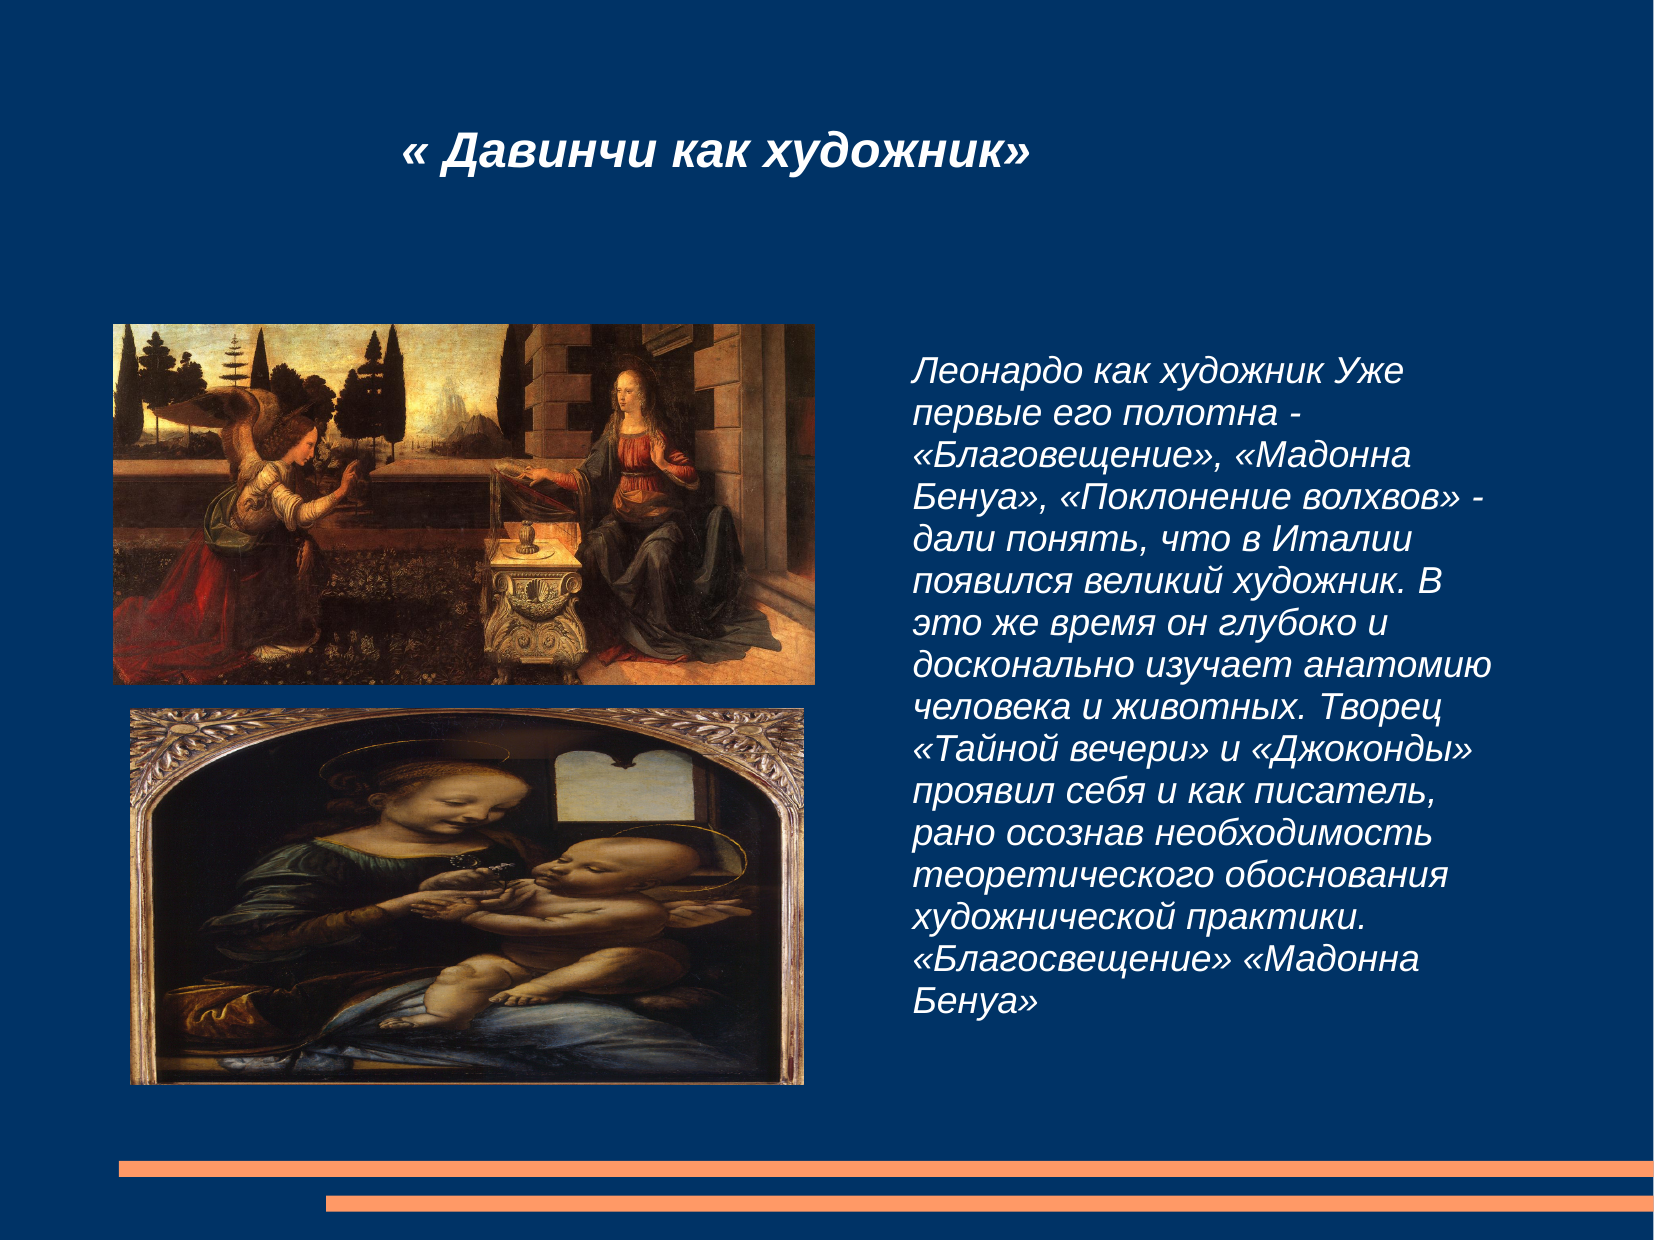

# « Давинчи как художник»
Леонардо как художник Уже первые его полотна - «Благовещение», «Мадонна Бенуа», «Поклонение волхвов» - дали понять, что в Италии появился великий художник. В это же время он глубоко и досконально изучает анатомию человека и животных. Творец «Тайной вечери» и «Джоконды» проявил себя и как писатель, рано осознав необходимость теоретического обоснования художнической практики. «Благосвещение» «Мадонна Бенуа»